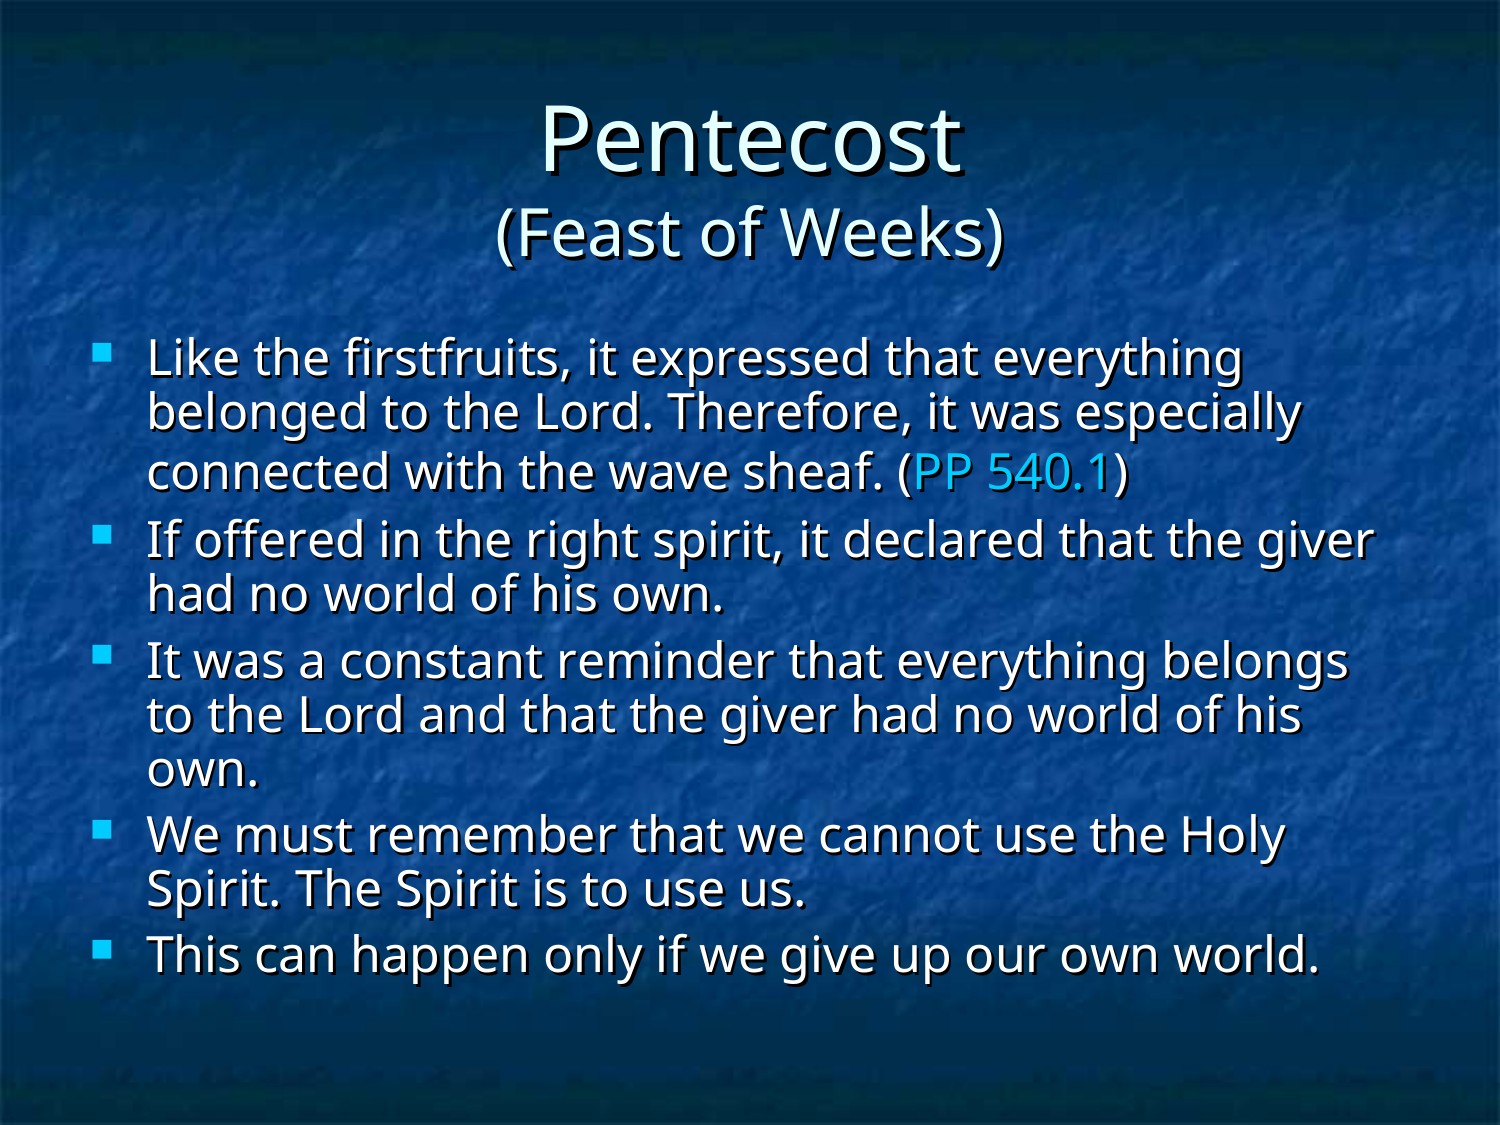

# Pentecost (Feast of Weeks)
Like the firstfruits, it expressed that everything belonged to the Lord. Therefore, it was especially connected with the wave sheaf. (PP 540.1)
If offered in the right spirit, it declared that the giver had no world of his own.
It was a constant reminder that everything belongs to the Lord and that the giver had no world of his own.
We must remember that we cannot use the Holy Spirit. The Spirit is to use us.
This can happen only if we give up our own world.